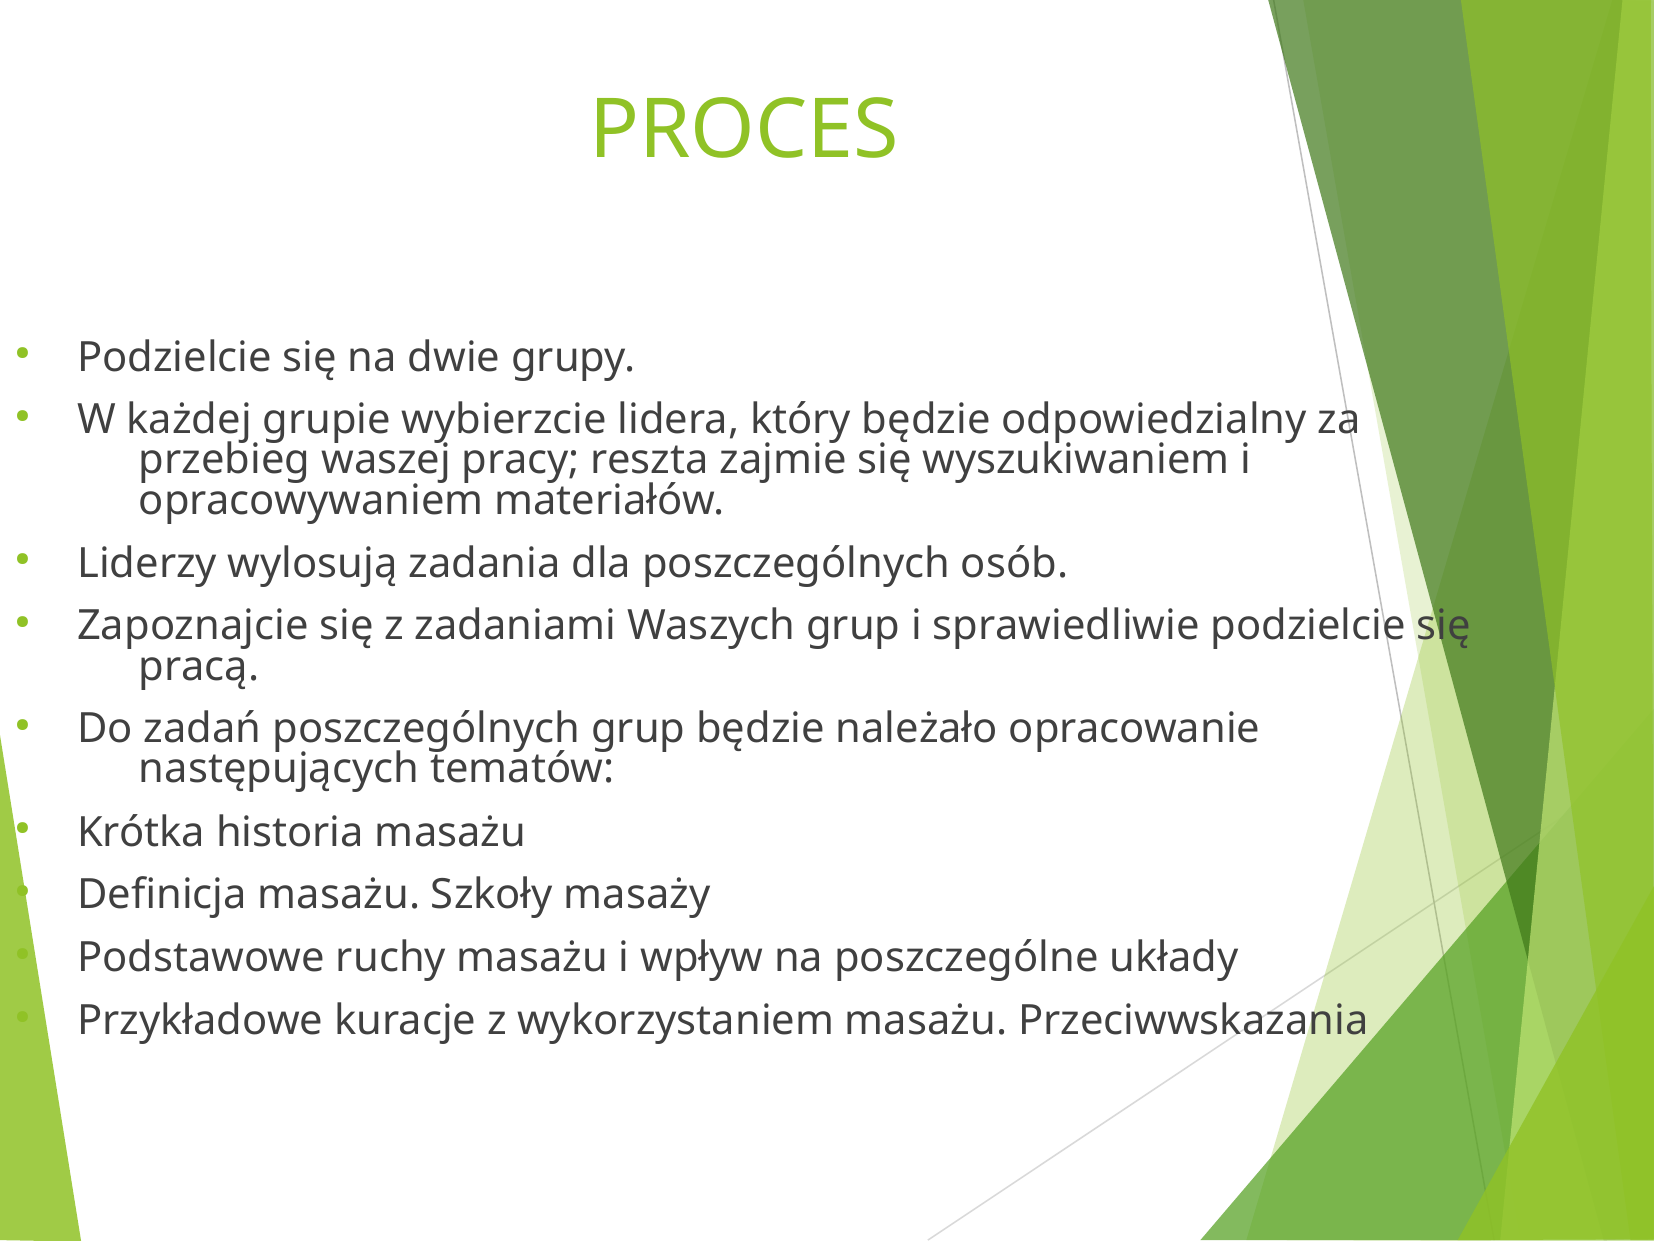

# PROCES
Podzielcie się na dwie grupy.
W każdej grupie wybierzcie lidera, który będzie odpowiedzialny za przebieg waszej pracy; reszta zajmie się wyszukiwaniem i opracowywaniem materiałów.
Liderzy wylosują zadania dla poszczególnych osób.
Zapoznajcie się z zadaniami Waszych grup i sprawiedliwie podzielcie się pracą.
Do zadań poszczególnych grup będzie należało opracowanie następujących tematów:
Krótka historia masażu
Definicja masażu. Szkoły masaży
Podstawowe ruchy masażu i wpływ na poszczególne układy
Przykładowe kuracje z wykorzystaniem masażu. Przeciwwskazania